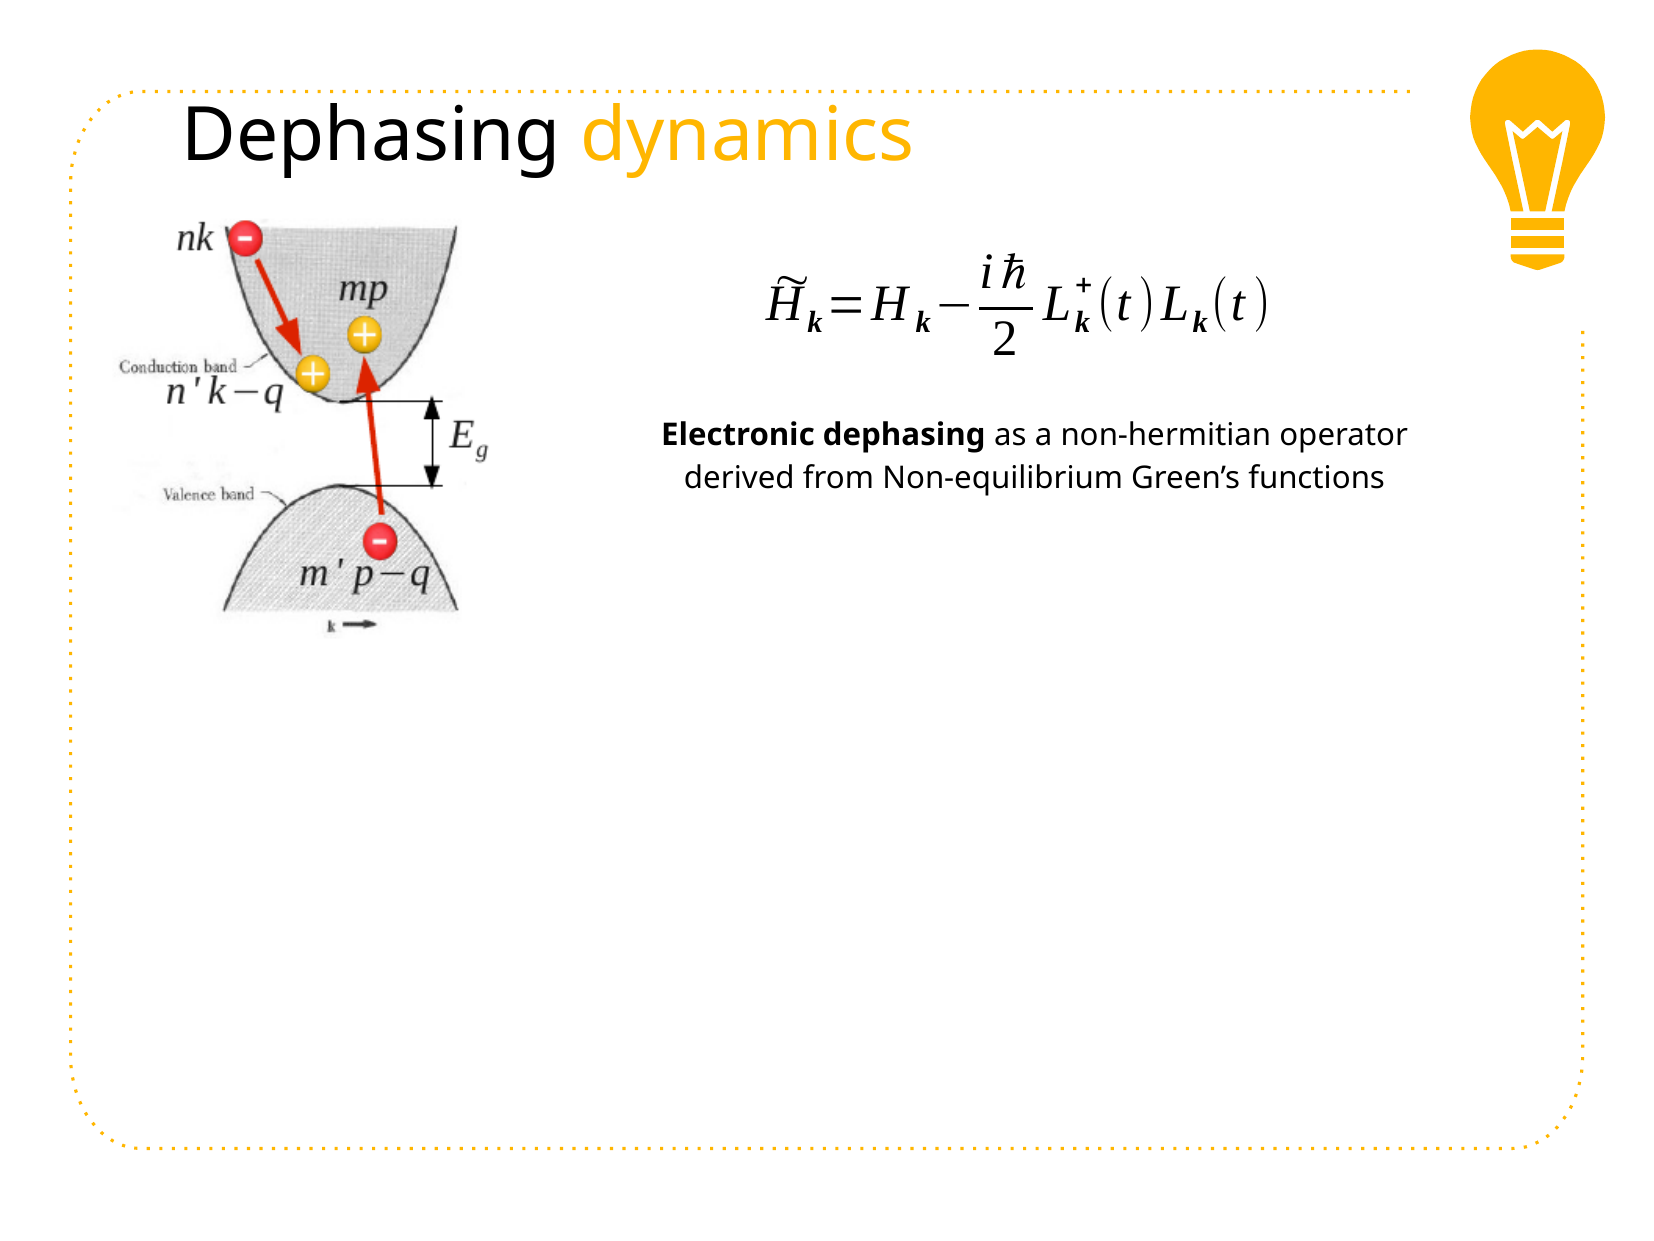

# Dephasing dynamics
Electronic dephasing as a non-hermitian operator derived from Non-equilibrium Green’s functions